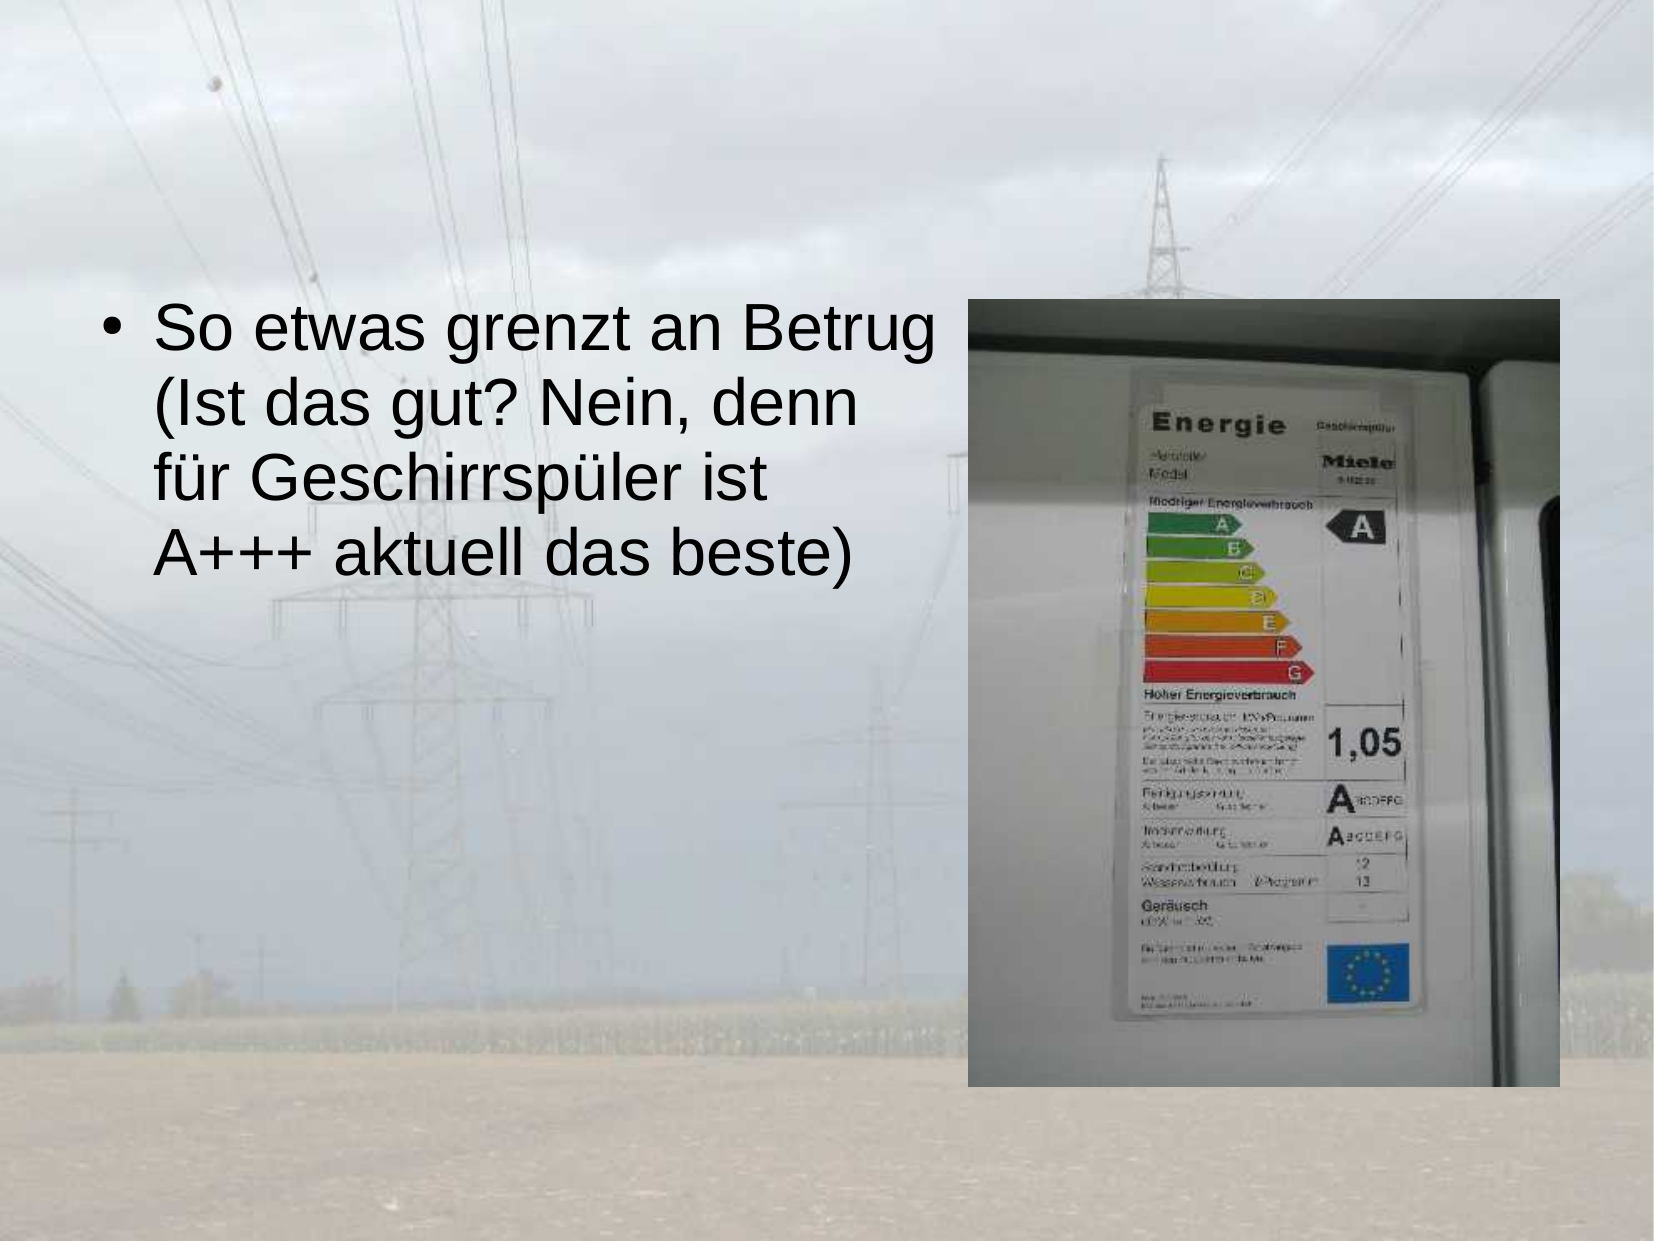

#
So etwas grenzt an Betrug
(Ist das gut? Nein, denn
für Geschirrspüler ist
A+++ aktuell das beste)